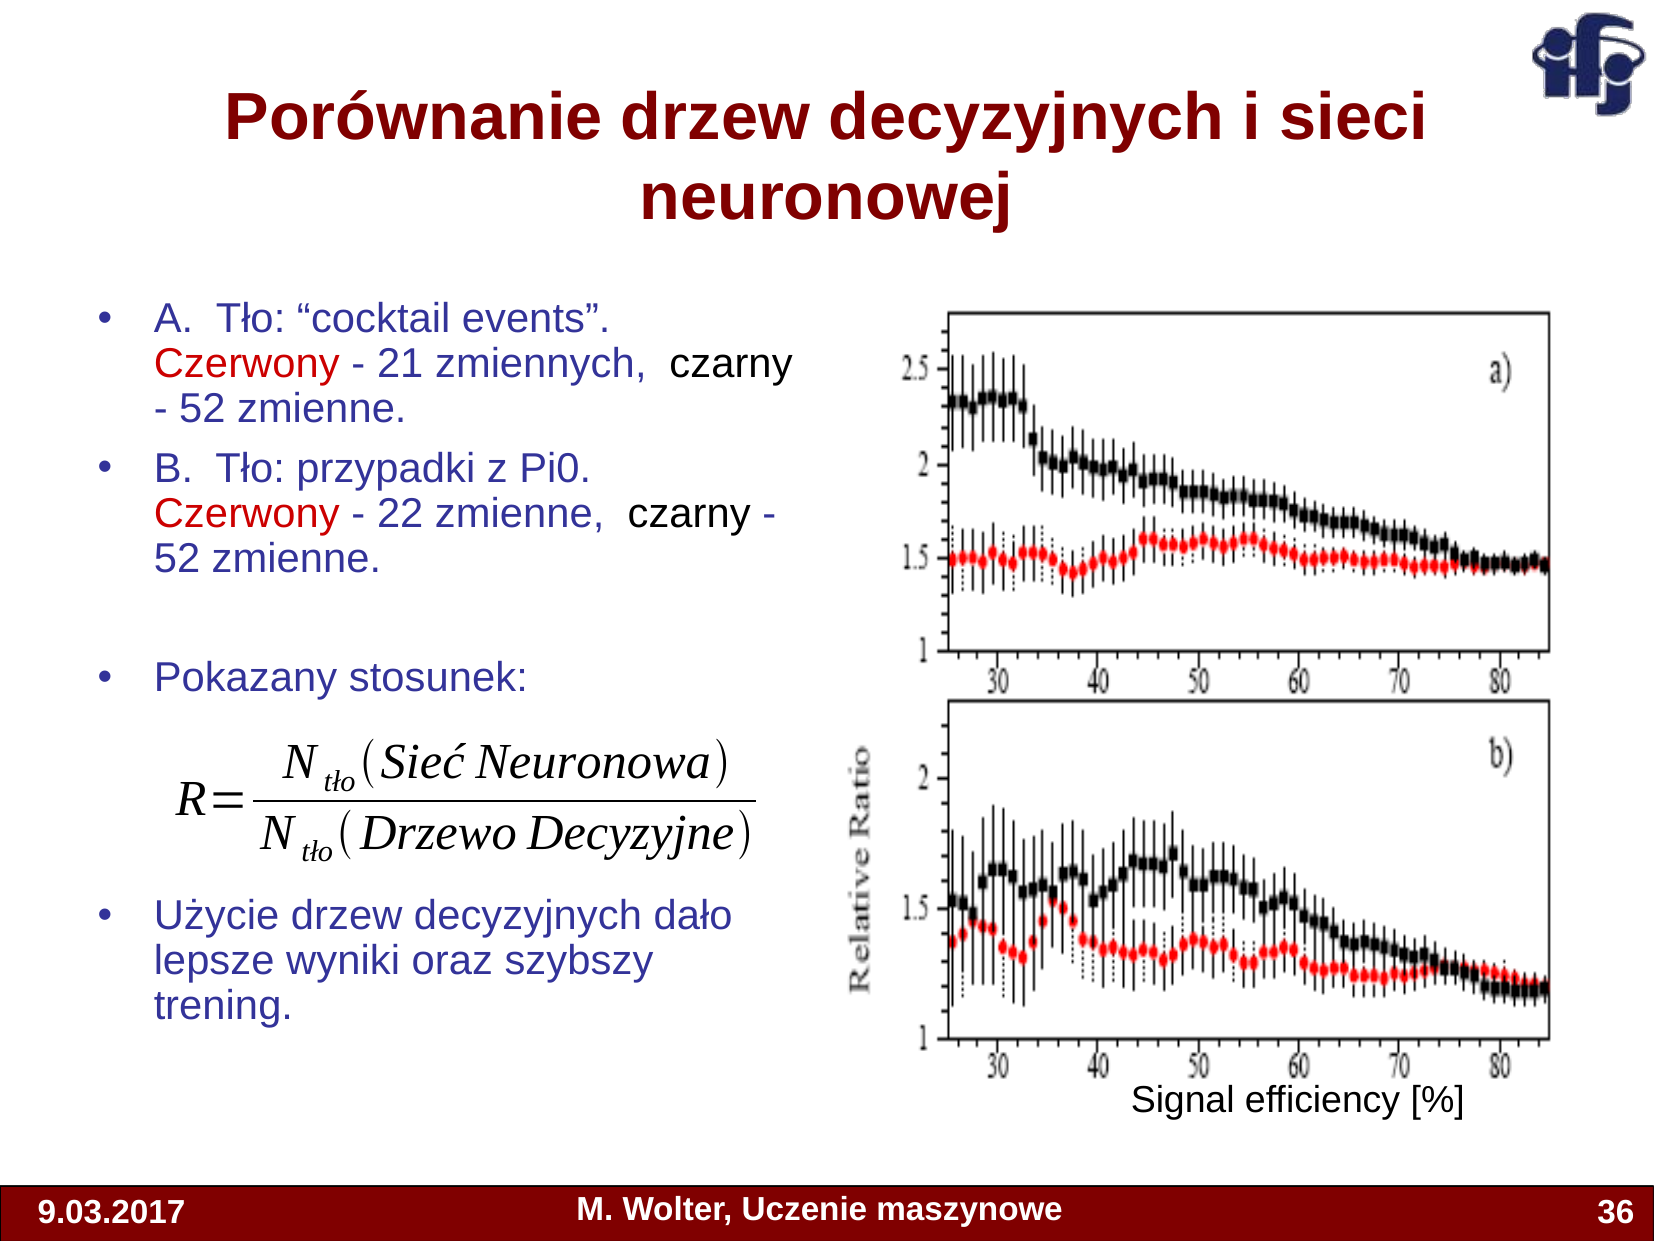

# Porównanie drzew decyzyjnych i sieci neuronowej
A. Tło: “cocktail events”. Czerwony - 21 zmiennych, czarny - 52 zmienne.
B. Tło: przypadki z Pi0. Czerwony - 22 zmienne, czarny - 52 zmienne.
Pokazany stosunek:
Użycie drzew decyzyjnych dało lepsze wyniki oraz szybszy trening.
Signal efficiency [%]
9.03.2017
Machine Learning, M. Wolter